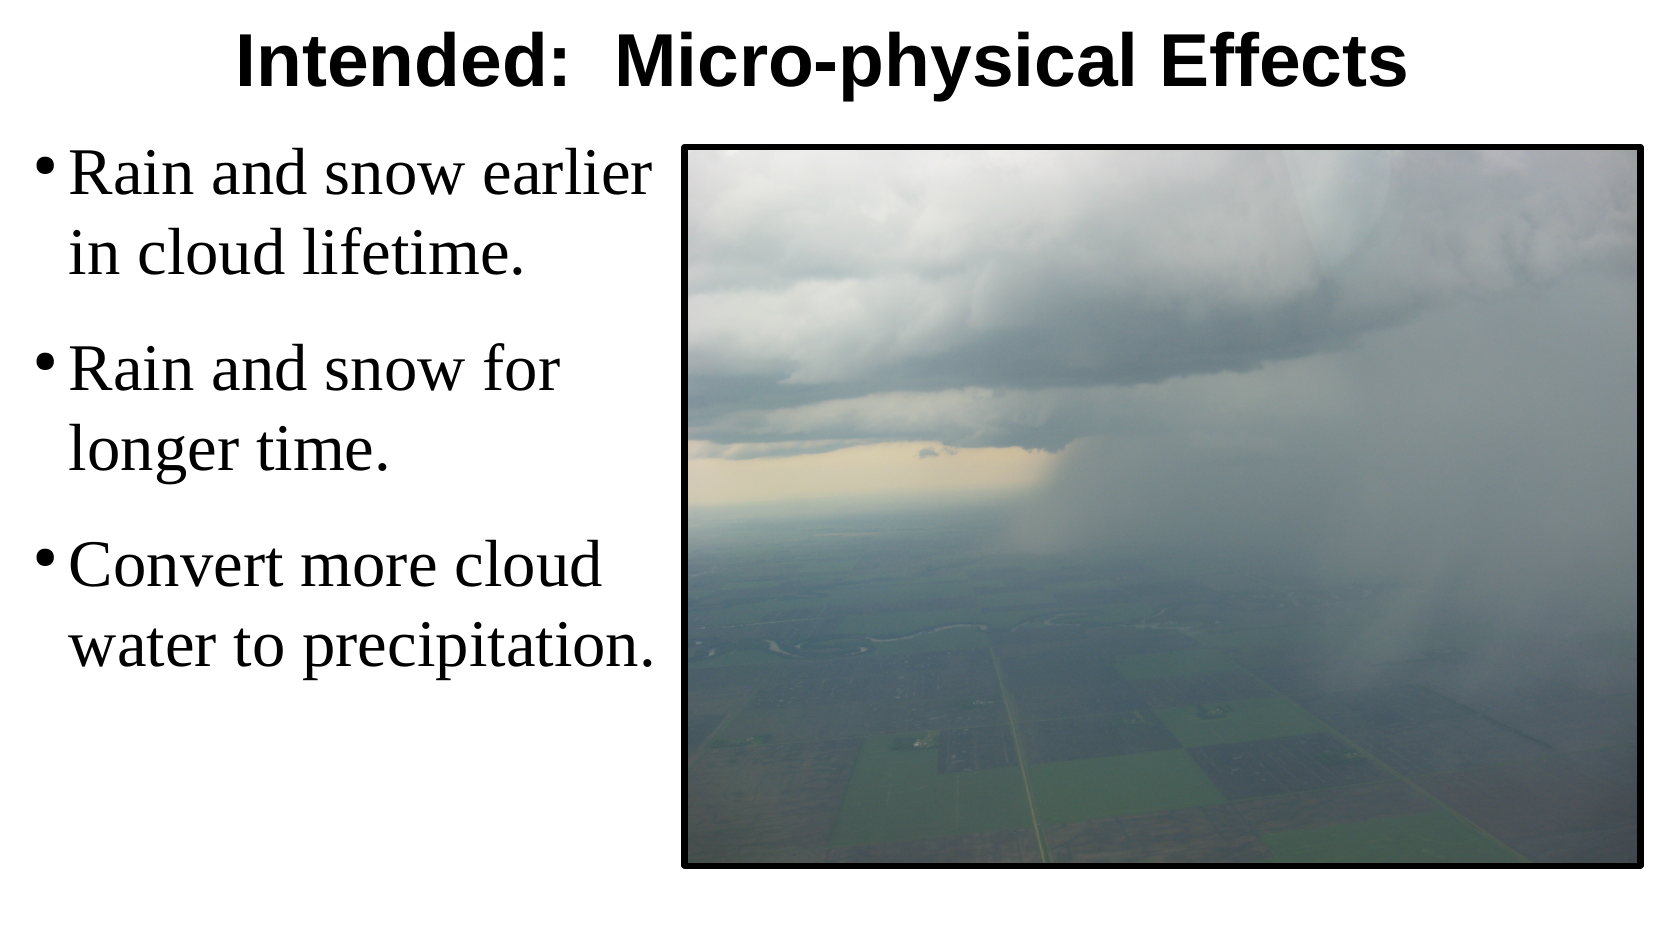

# Intended: Micro-physical Effects
Rain and snow earlier in cloud lifetime.
Rain and snow for longer time.
Convert more cloud water to precipitation.